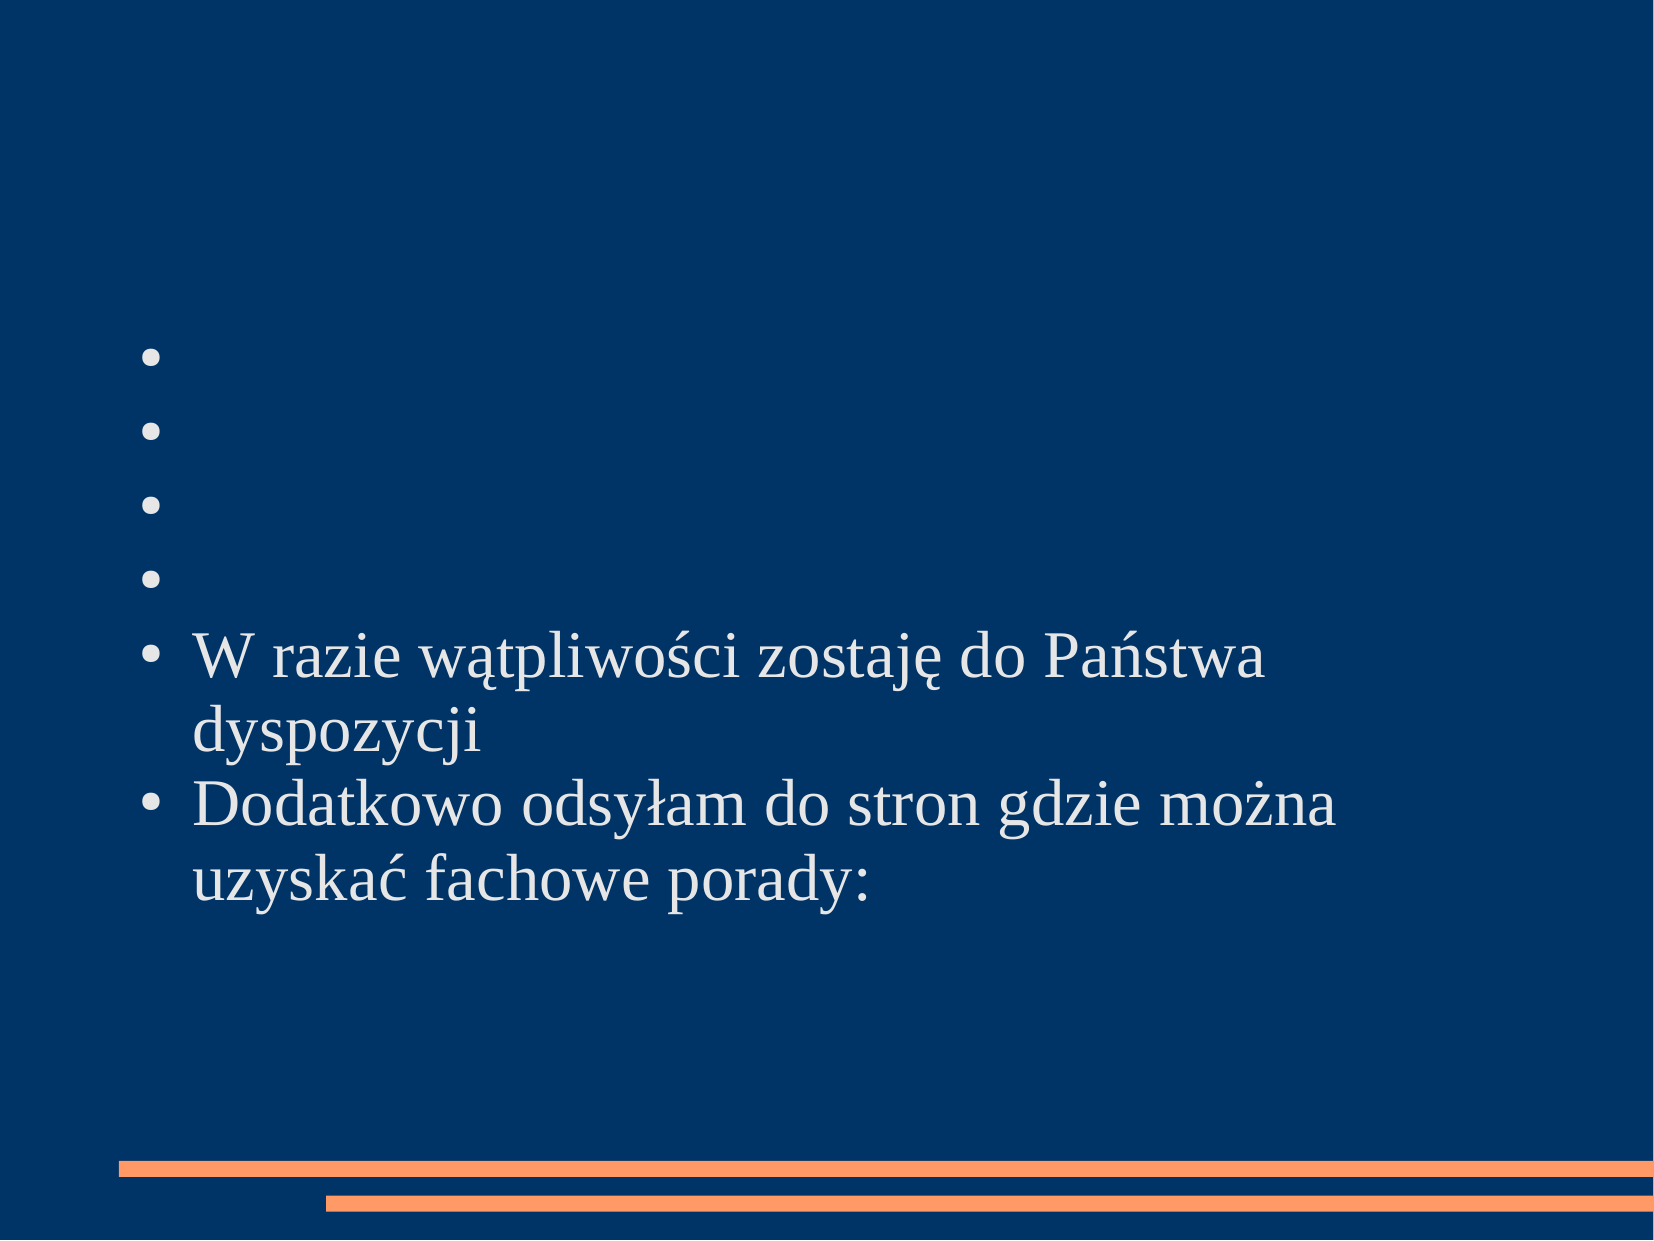

#
W razie wątpliwości zostaję do Państwa dyspozycji
Dodatkowo odsyłam do stron gdzie można uzyskać fachowe porady: